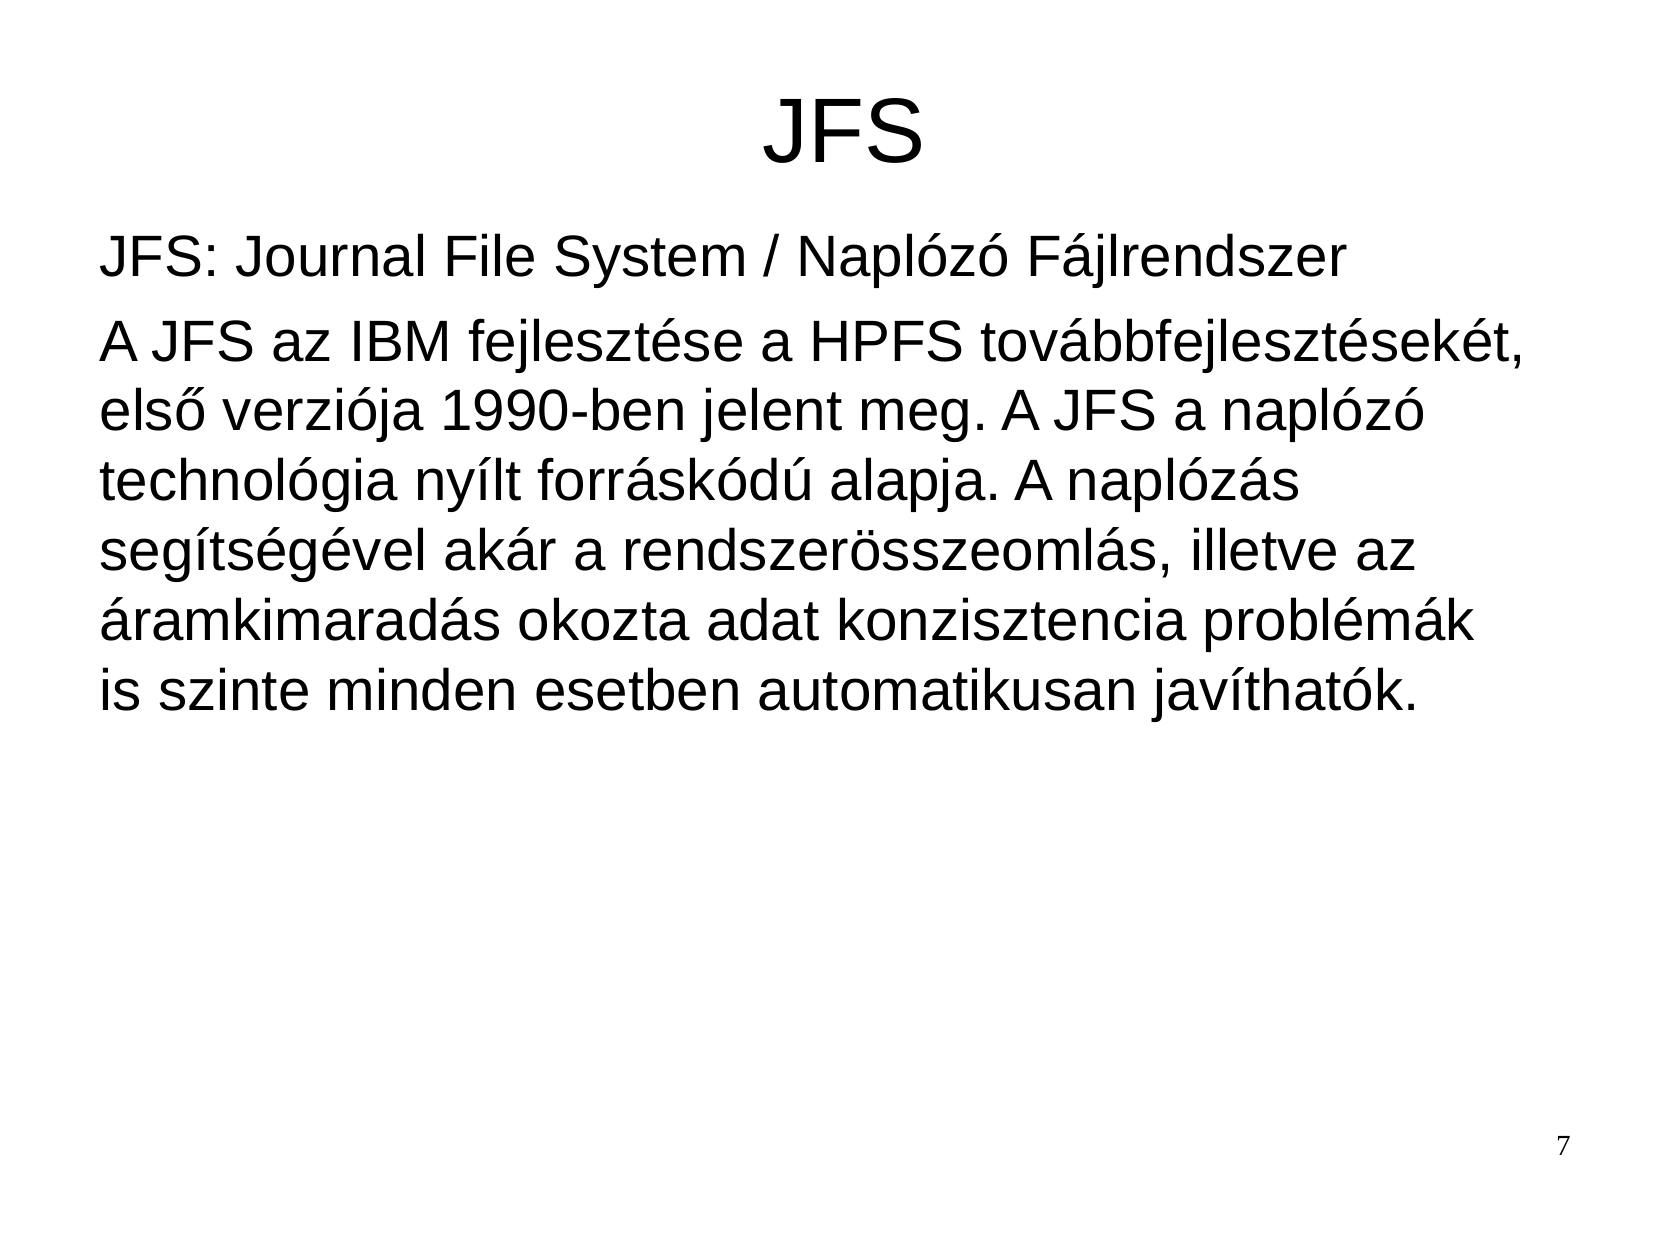

# JFS
JFS: Journal File System / Naplózó Fájlrendszer
A JFS az IBM fejlesztése a HPFS továbbfejlesztésekét, első verziója 1990-ben jelent meg. A JFS a naplózó technológia nyílt forráskódú alapja. A naplózás segítségével akár a rendszerösszeomlás, illetve az áramkimaradás okozta adat konzisztencia problémák
is szinte minden esetben automatikusan javíthatók.
7